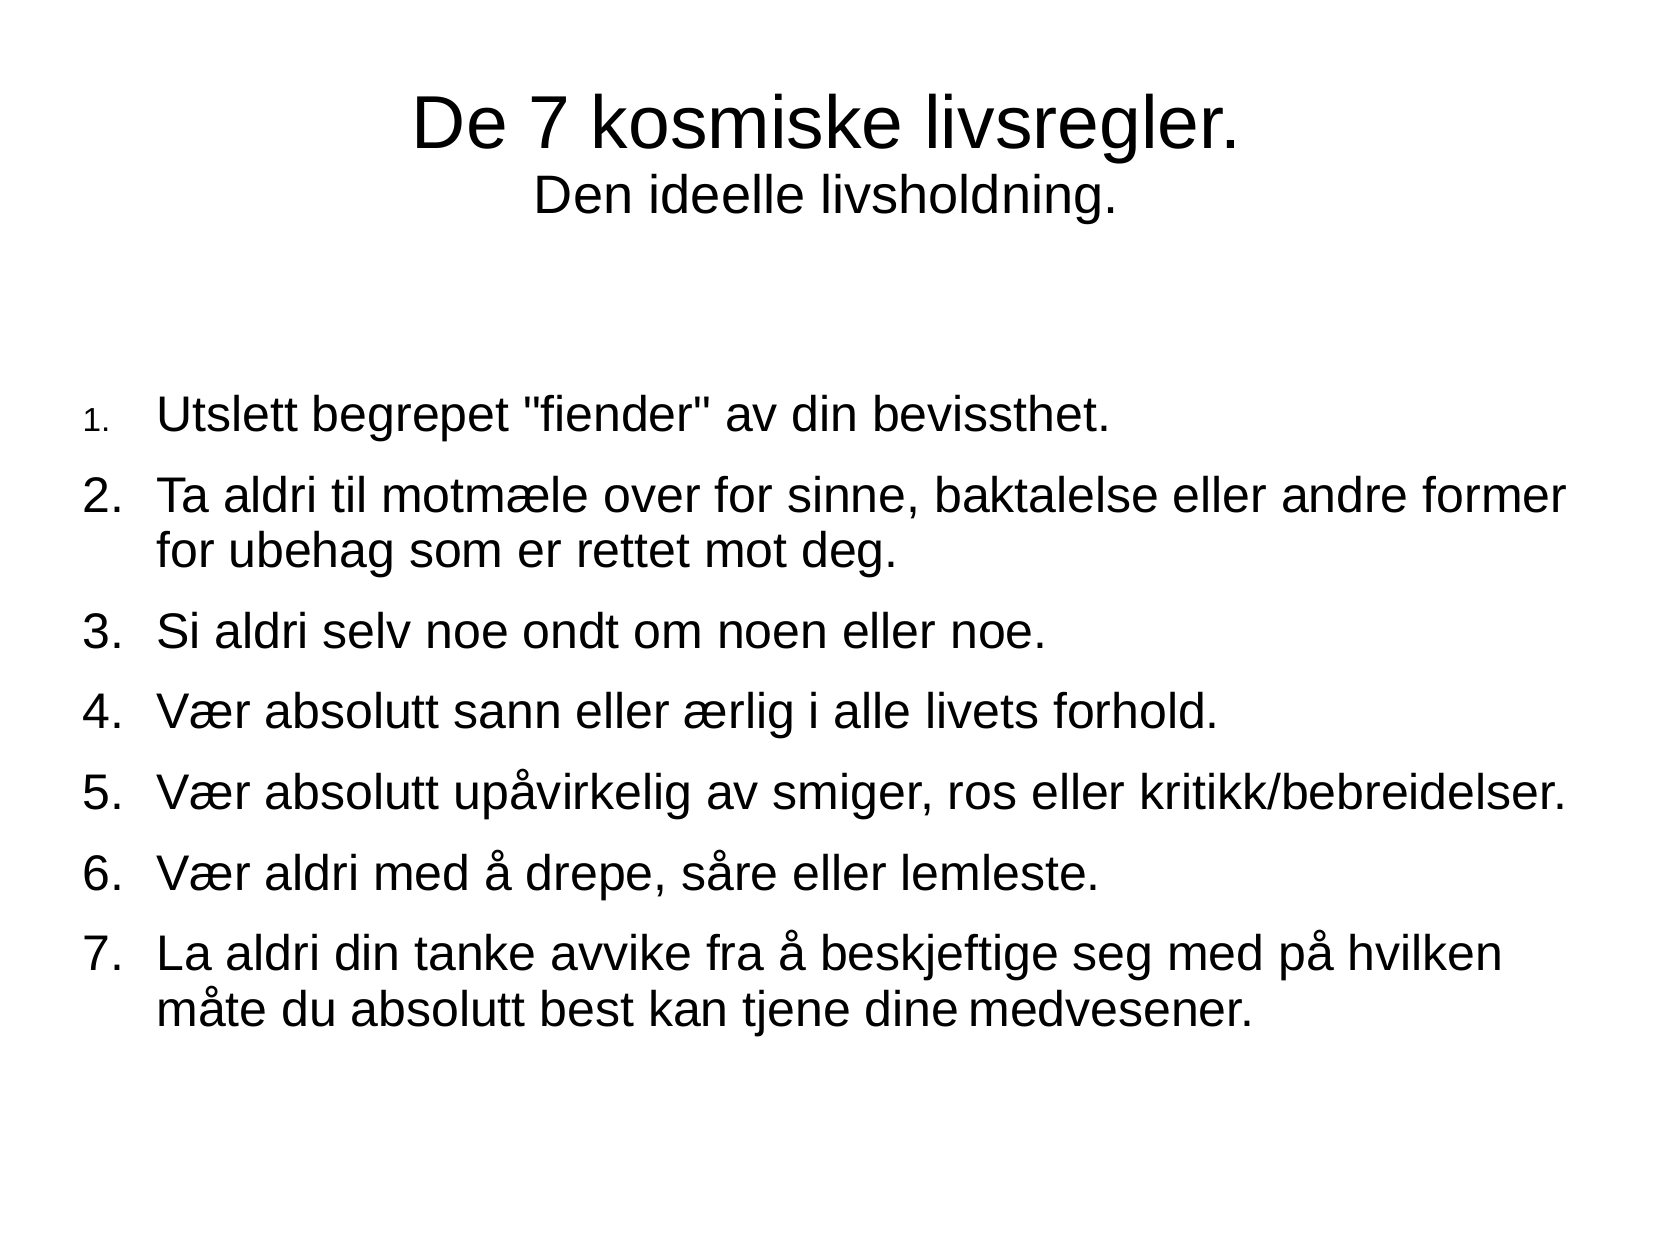

# De 7 kosmiske livsregler. Den ideelle livsholdning.
1.	Utslett begrepet "fiender" av din bevissthet.
2.	Ta aldri til motmæle over for sinne, baktalelse eller andre former 	for ubehag som er rettet mot deg.
3.	Si aldri selv noe ondt om noen eller noe.
4.	Vær absolutt sann eller ærlig i alle livets forhold.
5.	Vær absolutt upåvirkelig av smiger, ros eller kritikk/bebreidelser.
6.	Vær aldri med å drepe, såre eller lemleste.
7.	La aldri din tanke avvike fra å beskjeftige seg med på hvilken 		måte du absolutt best kan tjene dine	medvesener.